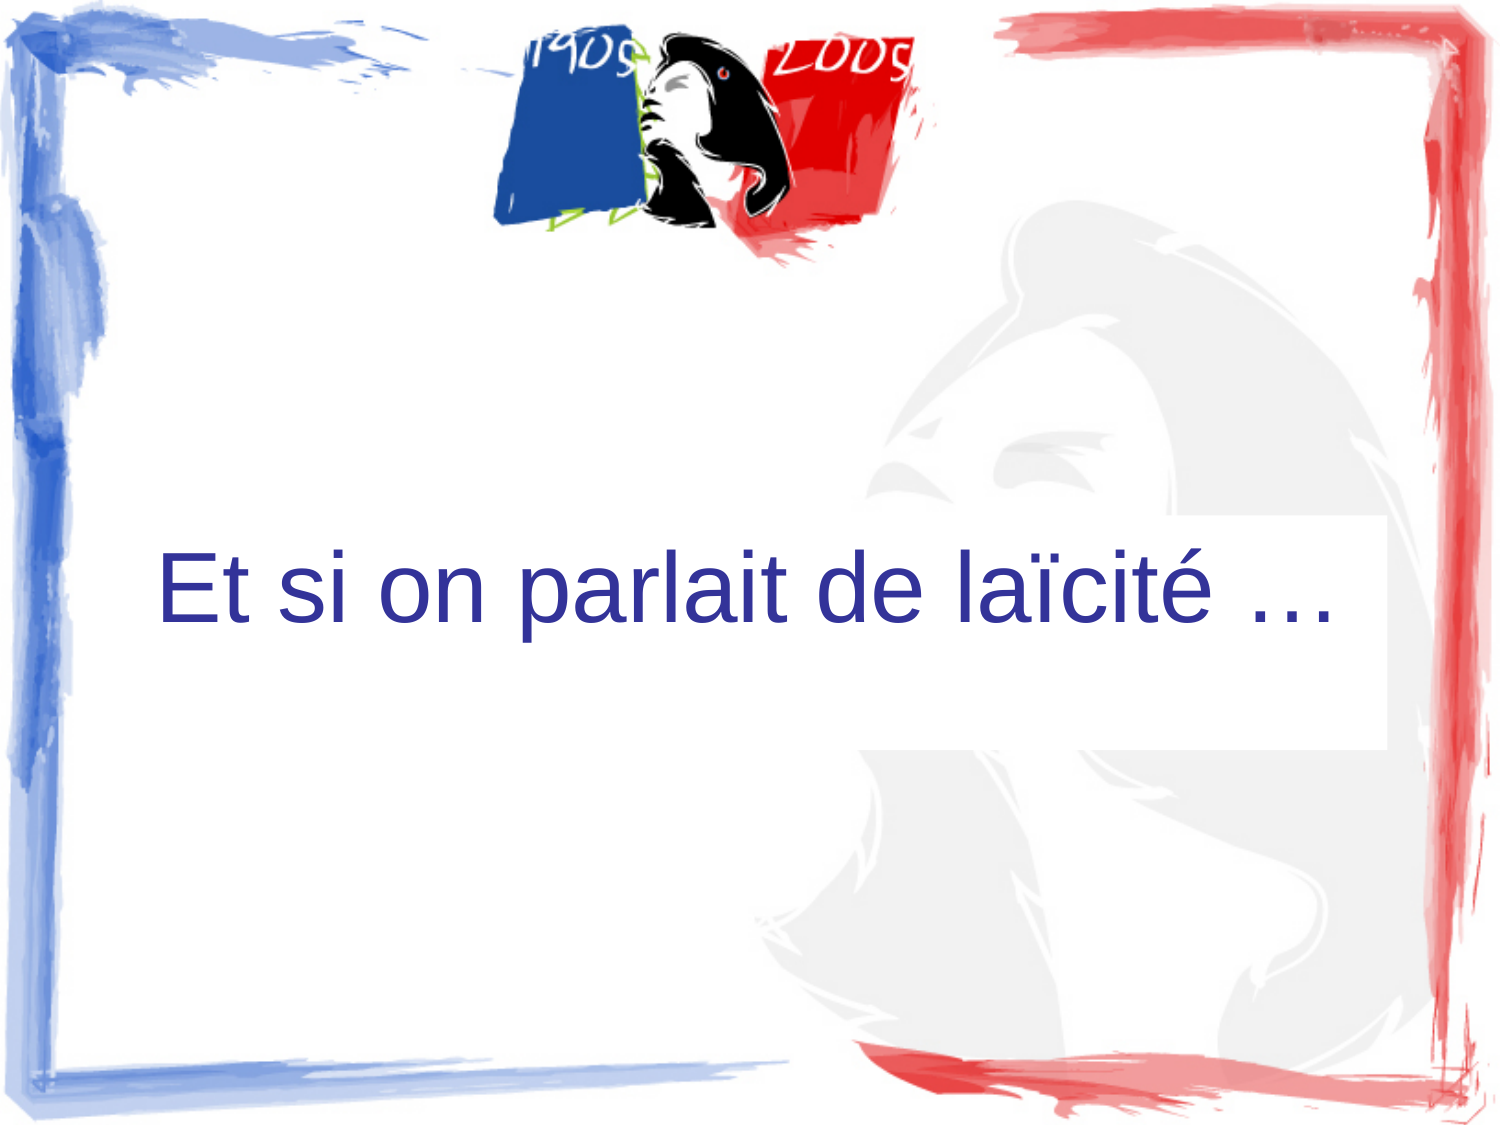

# Et si on parlait de laïcité …